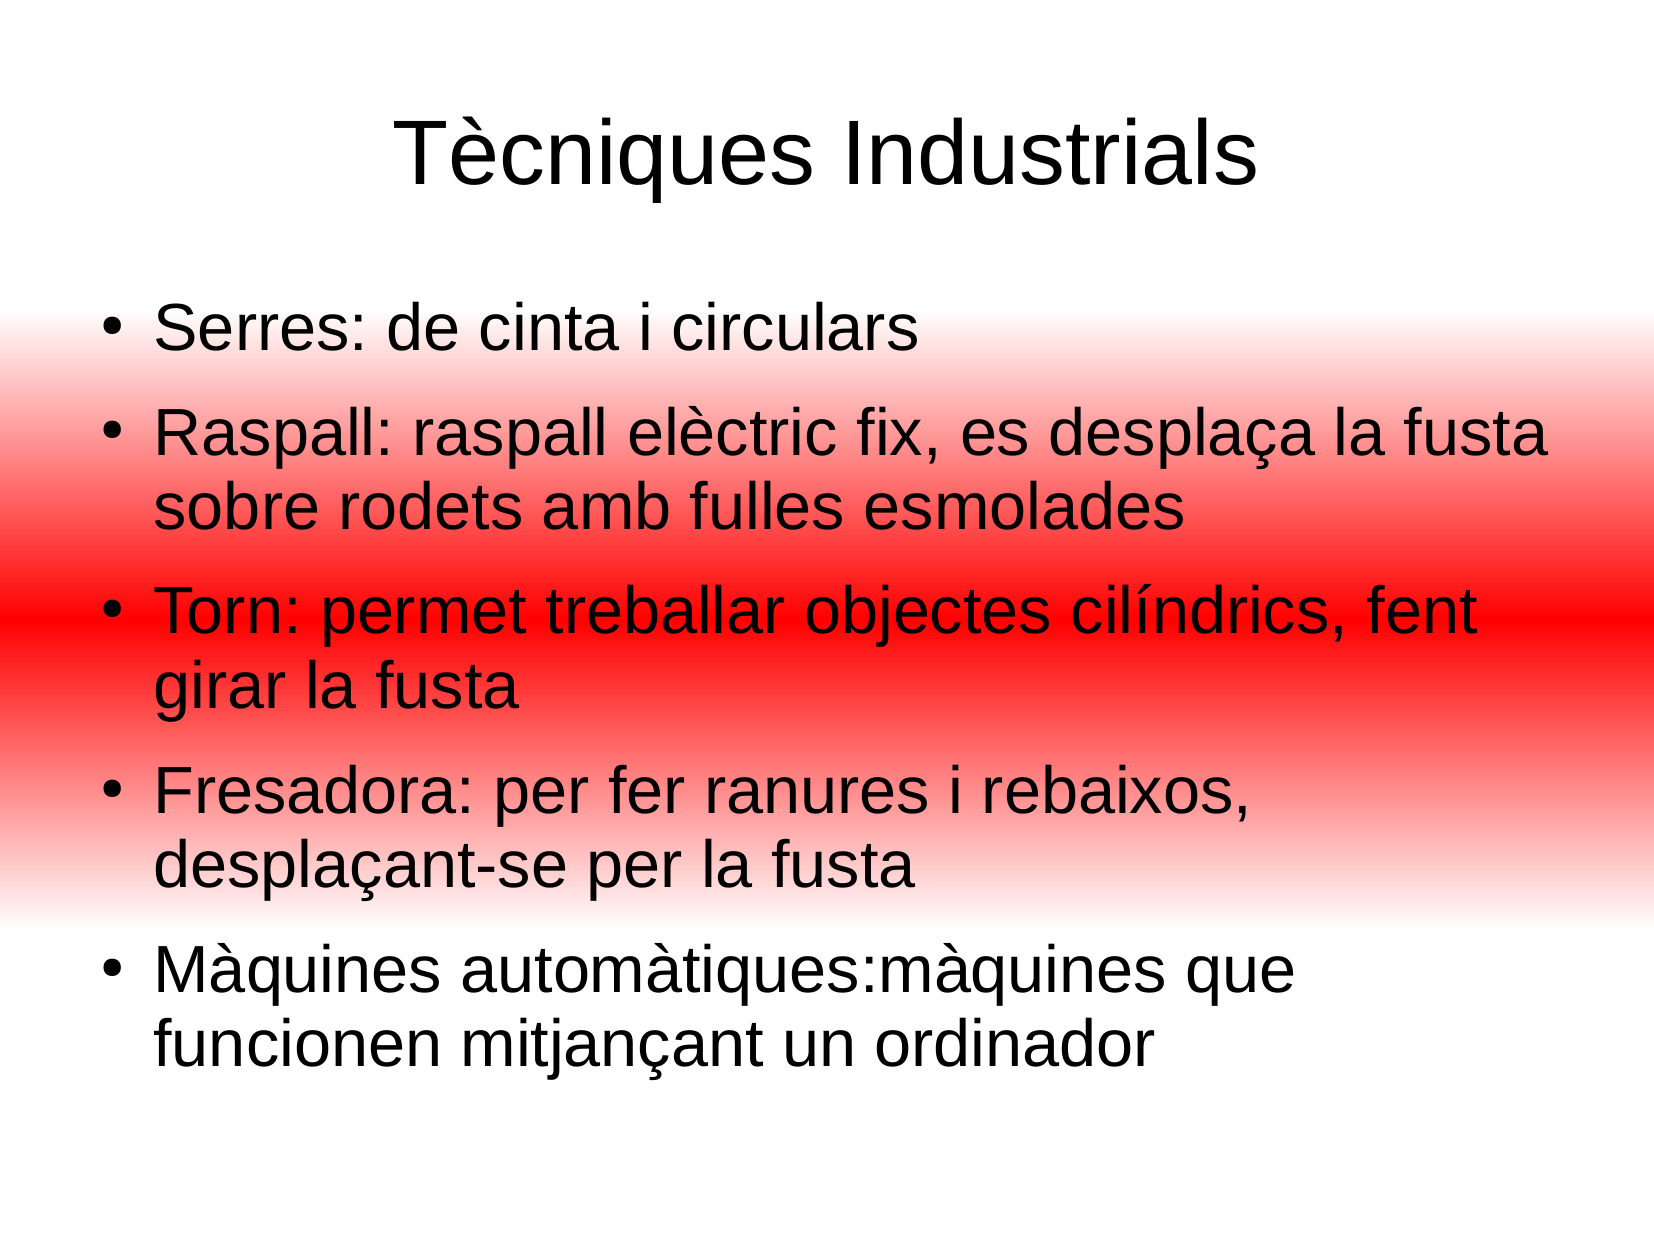

# Tècniques Industrials
Serres: de cinta i circulars
Raspall: raspall elèctric fix, es desplaça la fusta sobre rodets amb fulles esmolades
Torn: permet treballar objectes cilíndrics, fent girar la fusta
Fresadora: per fer ranures i rebaixos, desplaçant-se per la fusta
Màquines automàtiques:màquines que funcionen mitjançant un ordinador